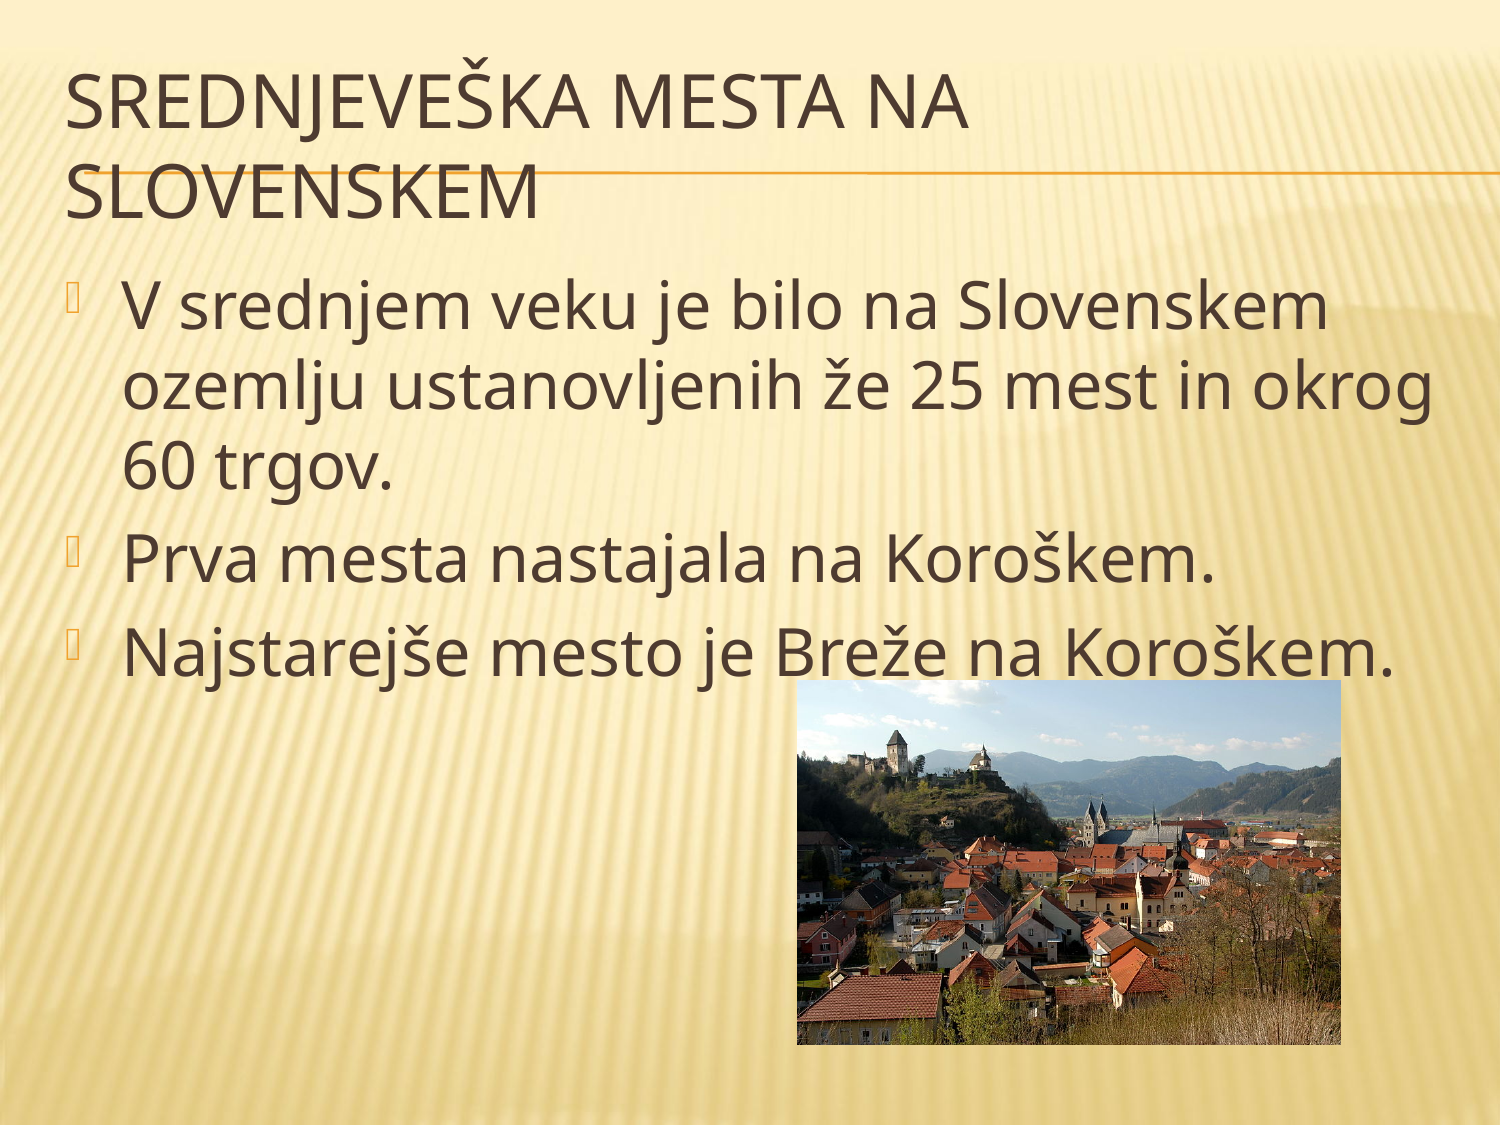

# SREDNJEVEŠKA MESTA NA SLOVENSKEM
V srednjem veku je bilo na Slovenskem ozemlju ustanovljenih že 25 mest in okrog 60 trgov.
Prva mesta nastajala na Koroškem.
Najstarejše mesto je Breže na Koroškem.